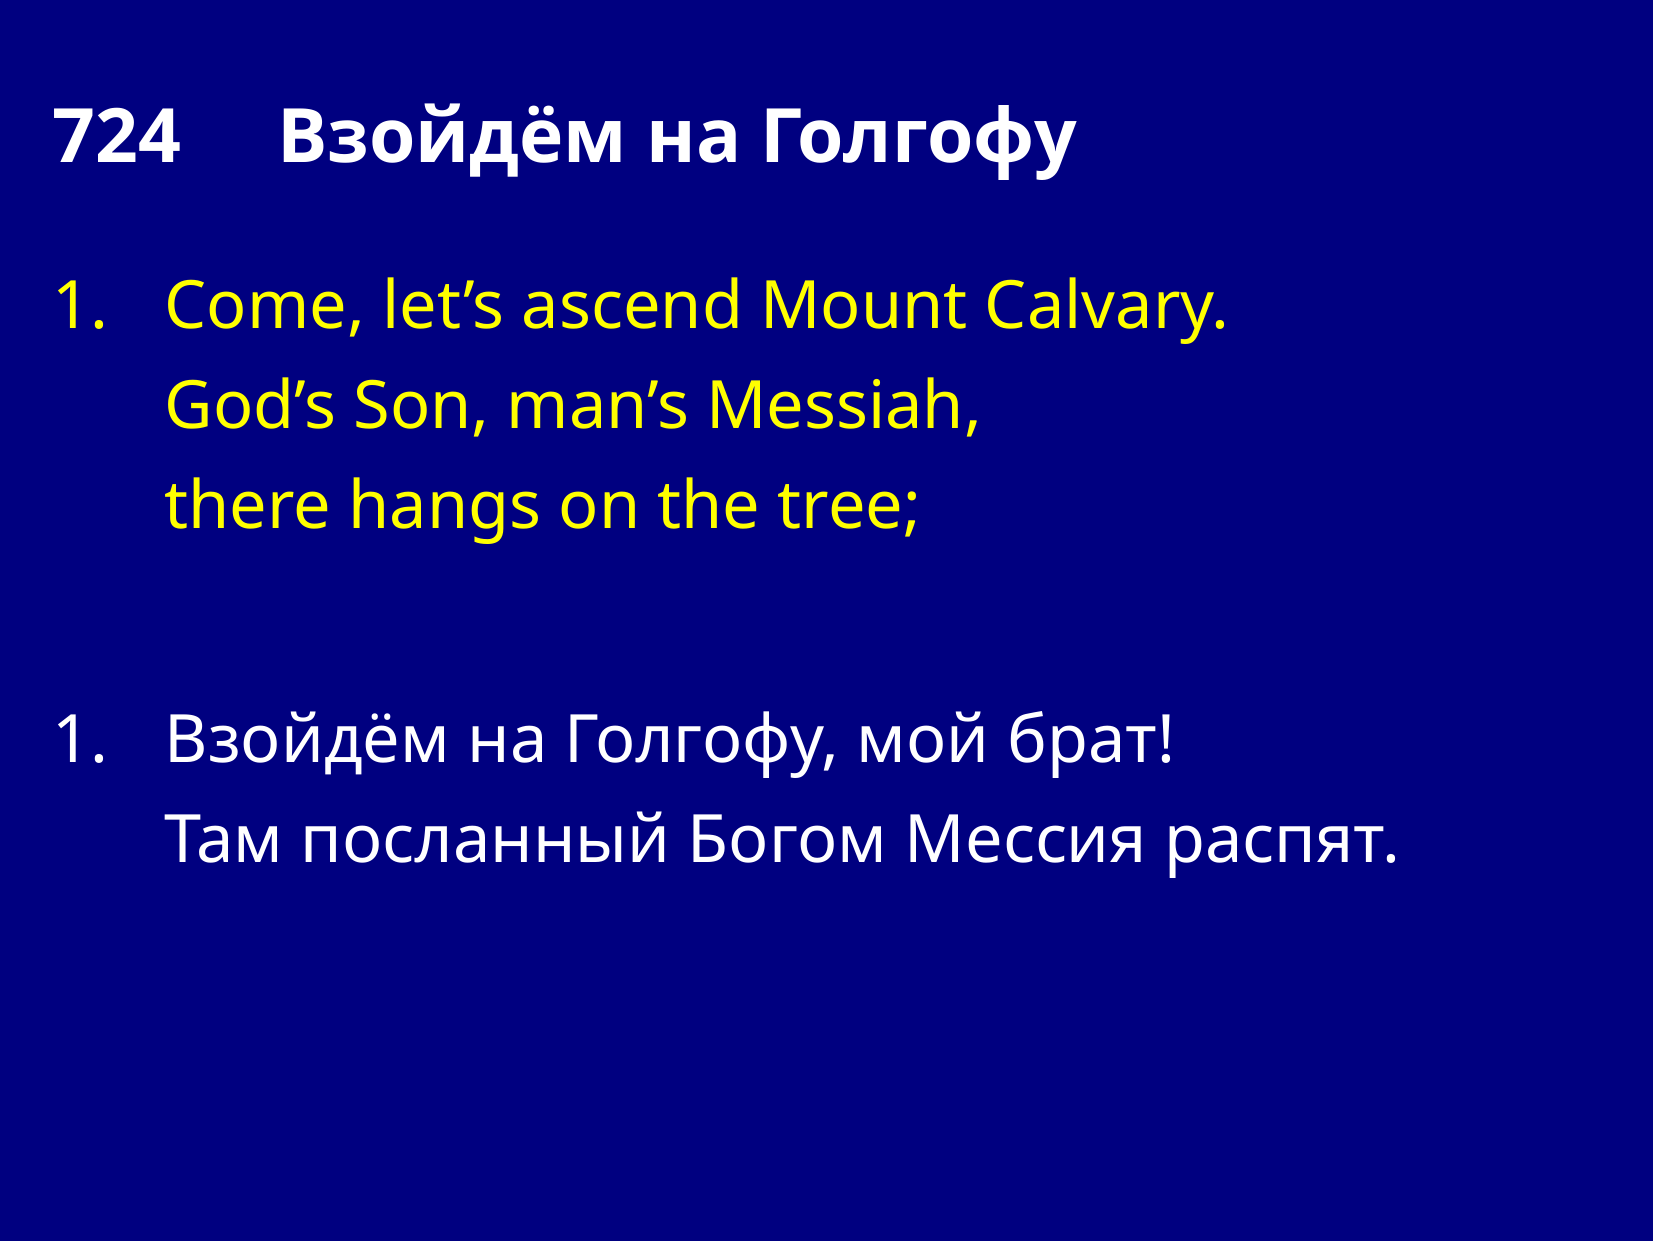

724	Взойдём на Голгофу
1.	Come, let’s ascend Mount Calvary.
	God’s Son, man’s Messiah,
	there hangs on the tree;
1.	Взойдём на Голгофу, мой брат!
	Там посланный Богом Мессия распят.